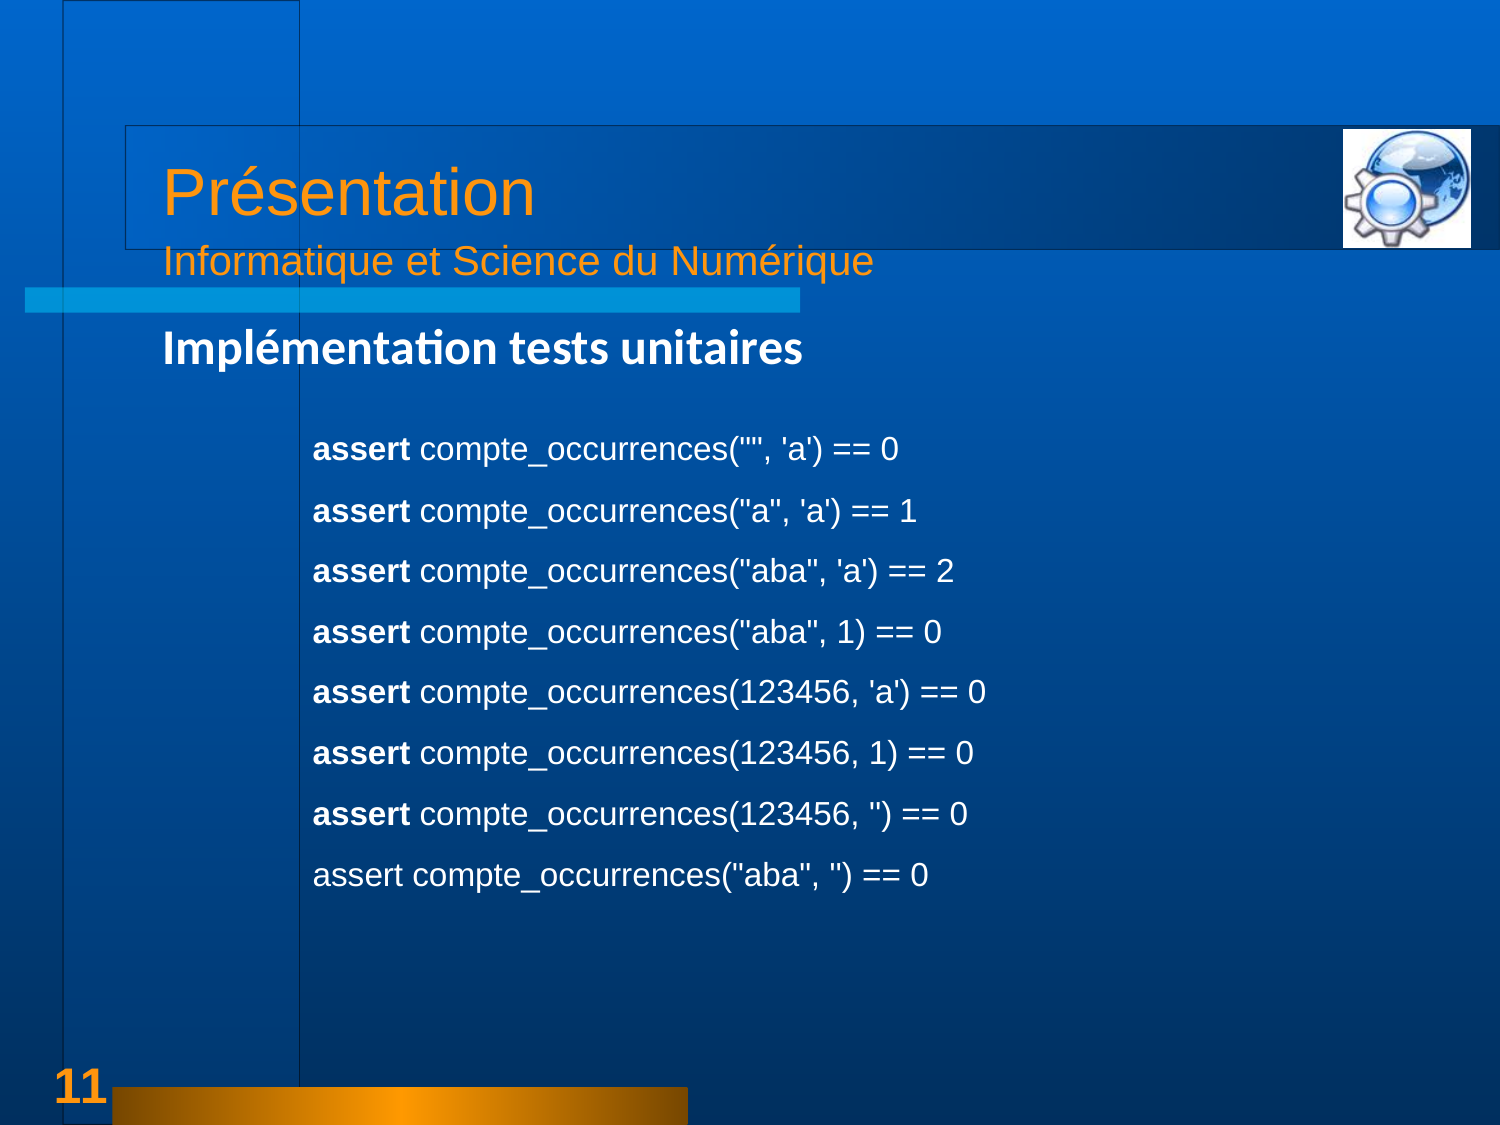

Implémentation tests unitaires
	assert compte_occurrences("", 'a') == 0
	assert compte_occurrences("a", 'a') == 1
	assert compte_occurrences("aba", 'a') == 2
	assert compte_occurrences("aba", 1) == 0
	assert compte_occurrences(123456, 'a') == 0
	assert compte_occurrences(123456, 1) == 0
	assert compte_occurrences(123456, '') == 0
	assert compte_occurrences("aba", '') == 0